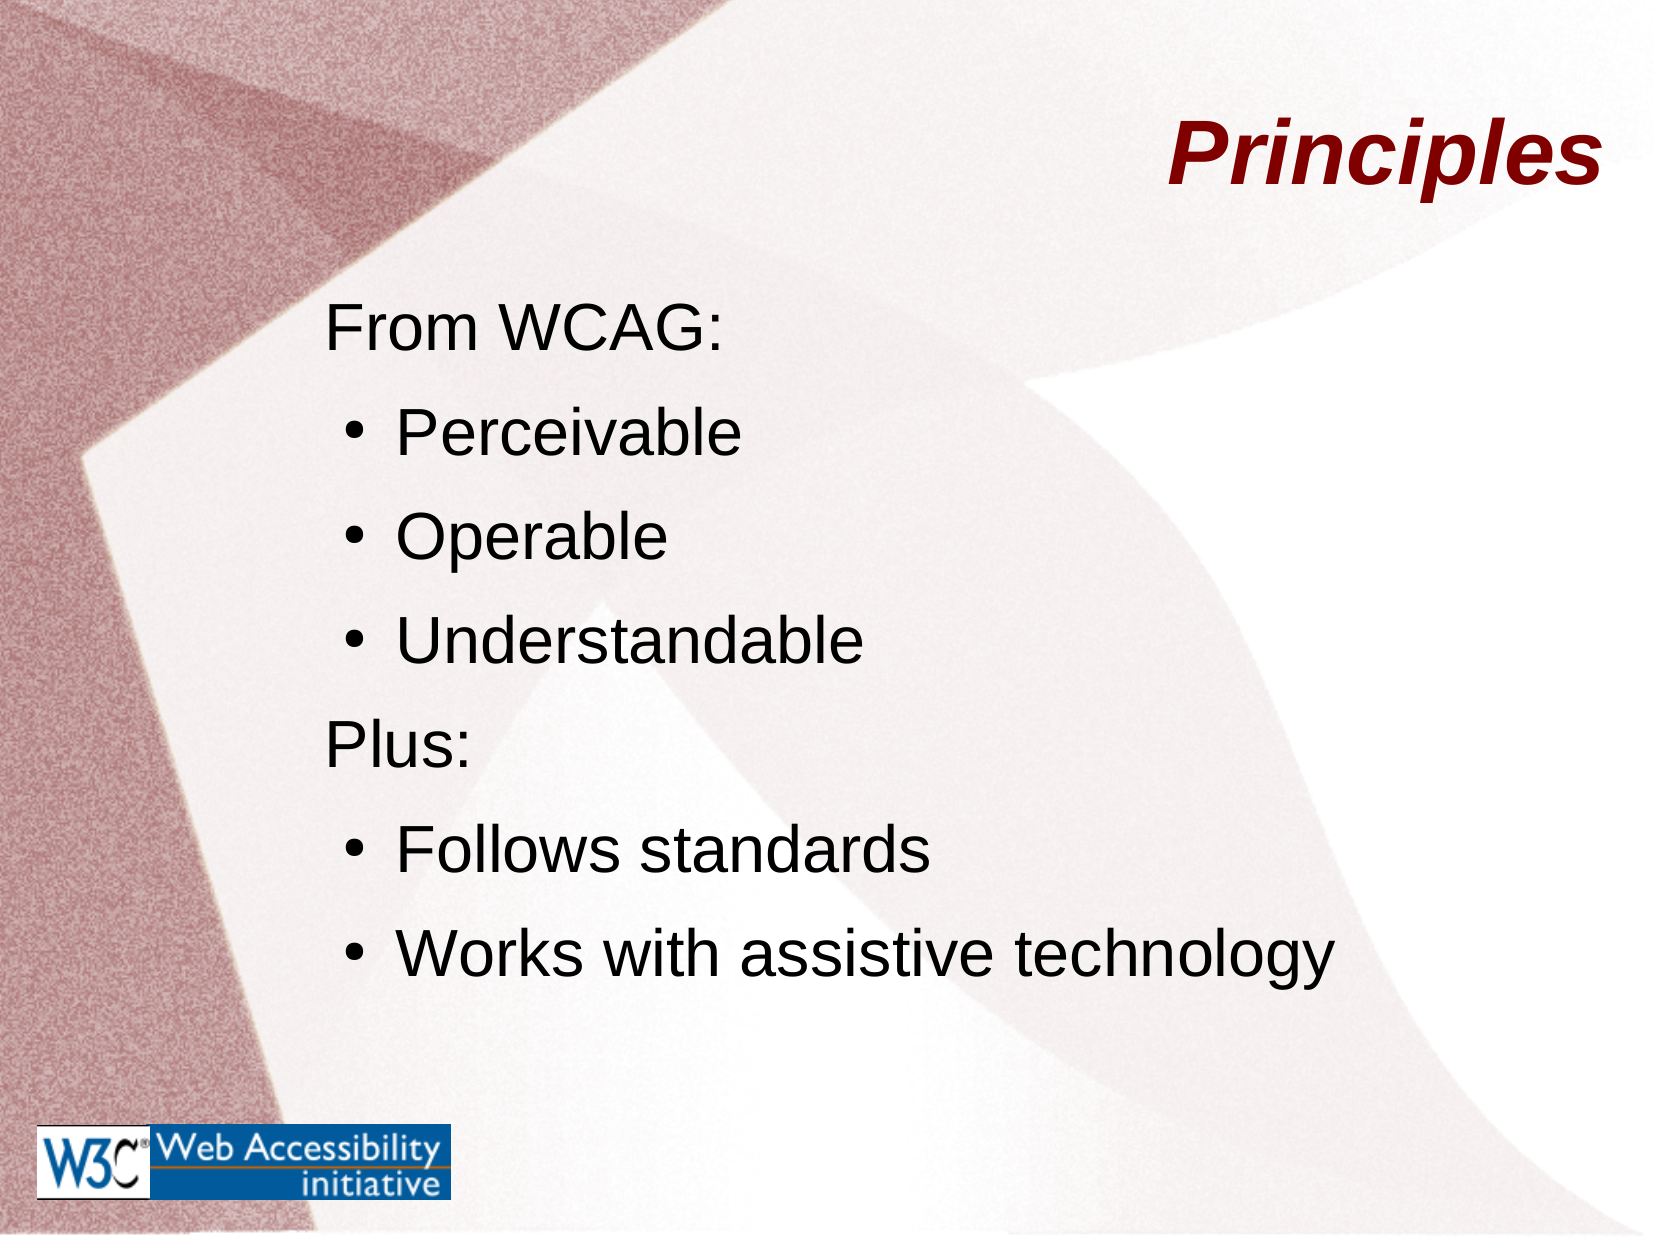

# Principles
From WCAG:
Perceivable
Operable
Understandable
Plus:
Follows standards
Works with assistive technology